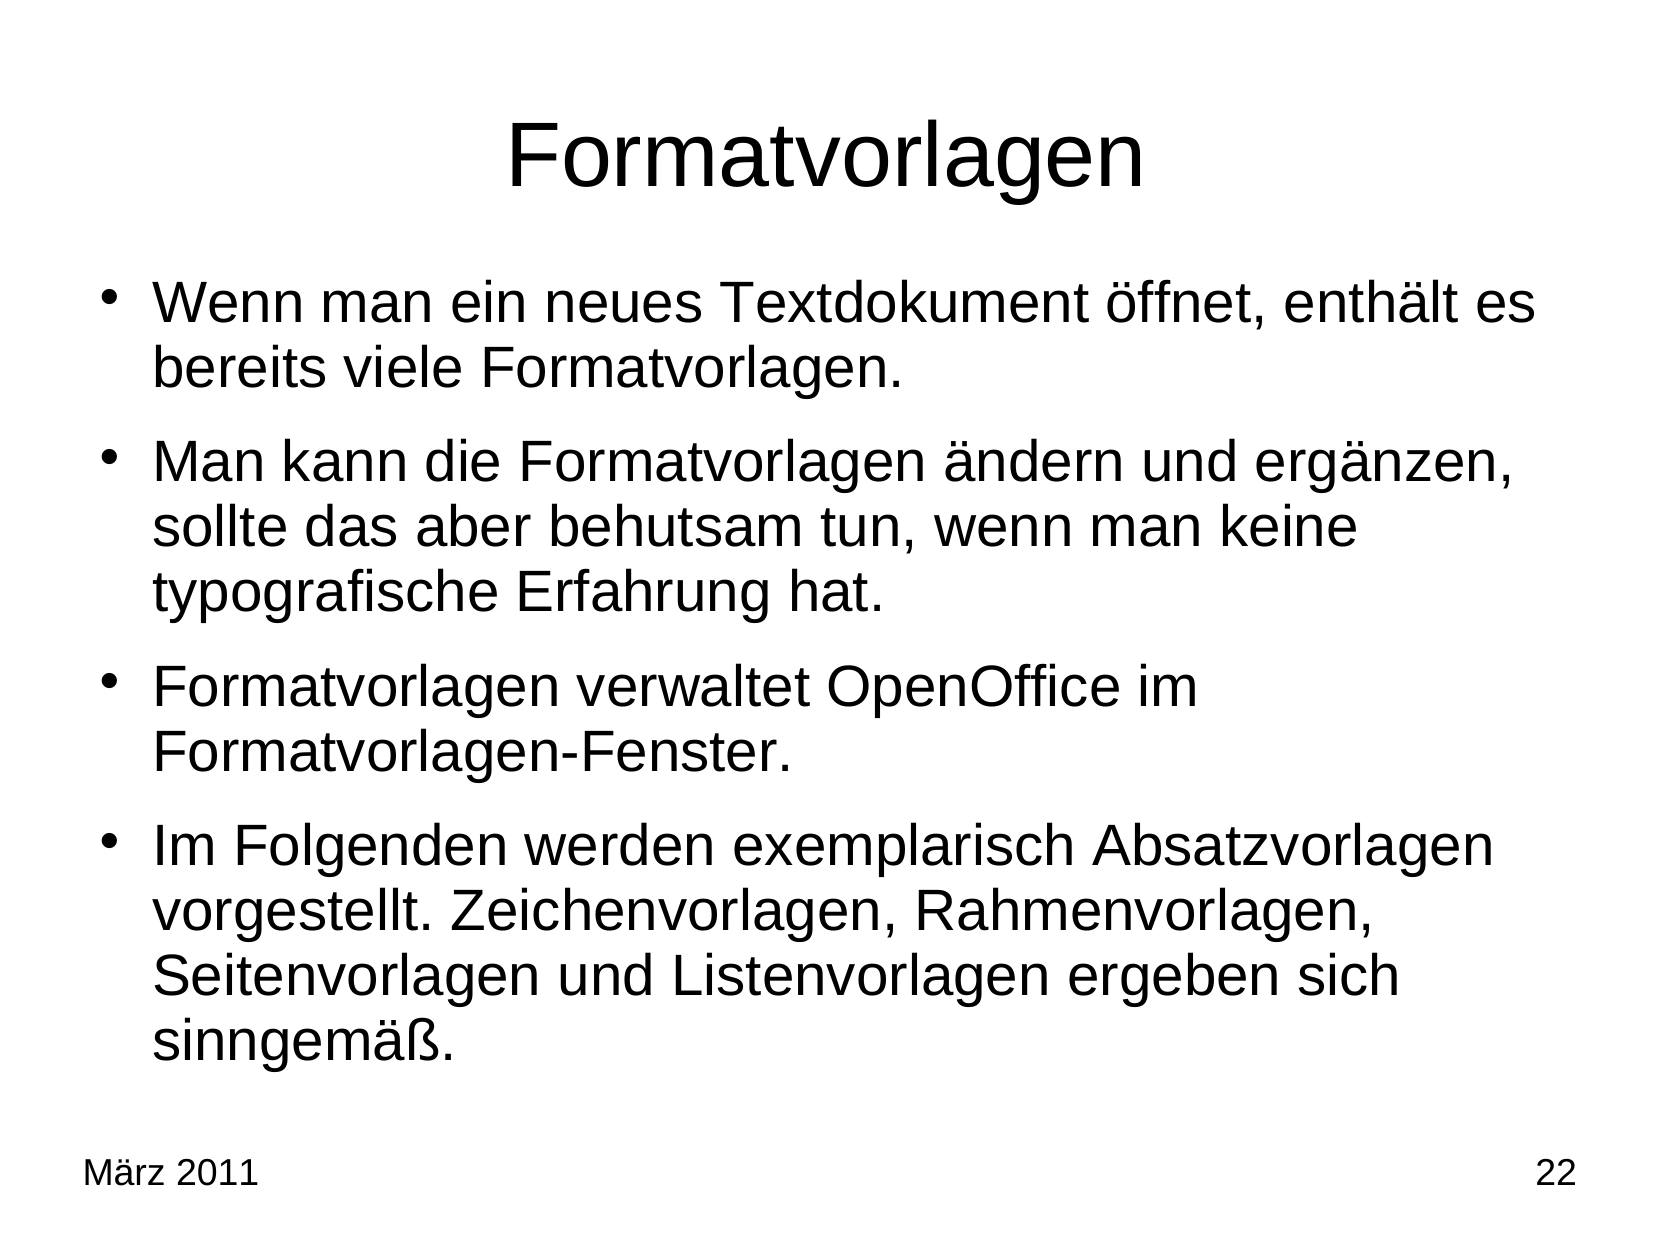

# Formatvorlagen
Wenn man ein neues Textdokument öffnet, enthält es bereits viele Formatvorlagen.
Man kann die Formatvorlagen ändern und ergänzen, sollte das aber behutsam tun, wenn man keine typografische Erfahrung hat.
Formatvorlagen verwaltet OpenOffice im Formatvorlagen-Fenster.
Im Folgenden werden exemplarisch Absatzvorlagen vorgestellt. Zeichenvorlagen, Rahmenvorlagen, Seitenvorlagen und Listenvorlagen ergeben sich sinngemäß.
März 2011
22